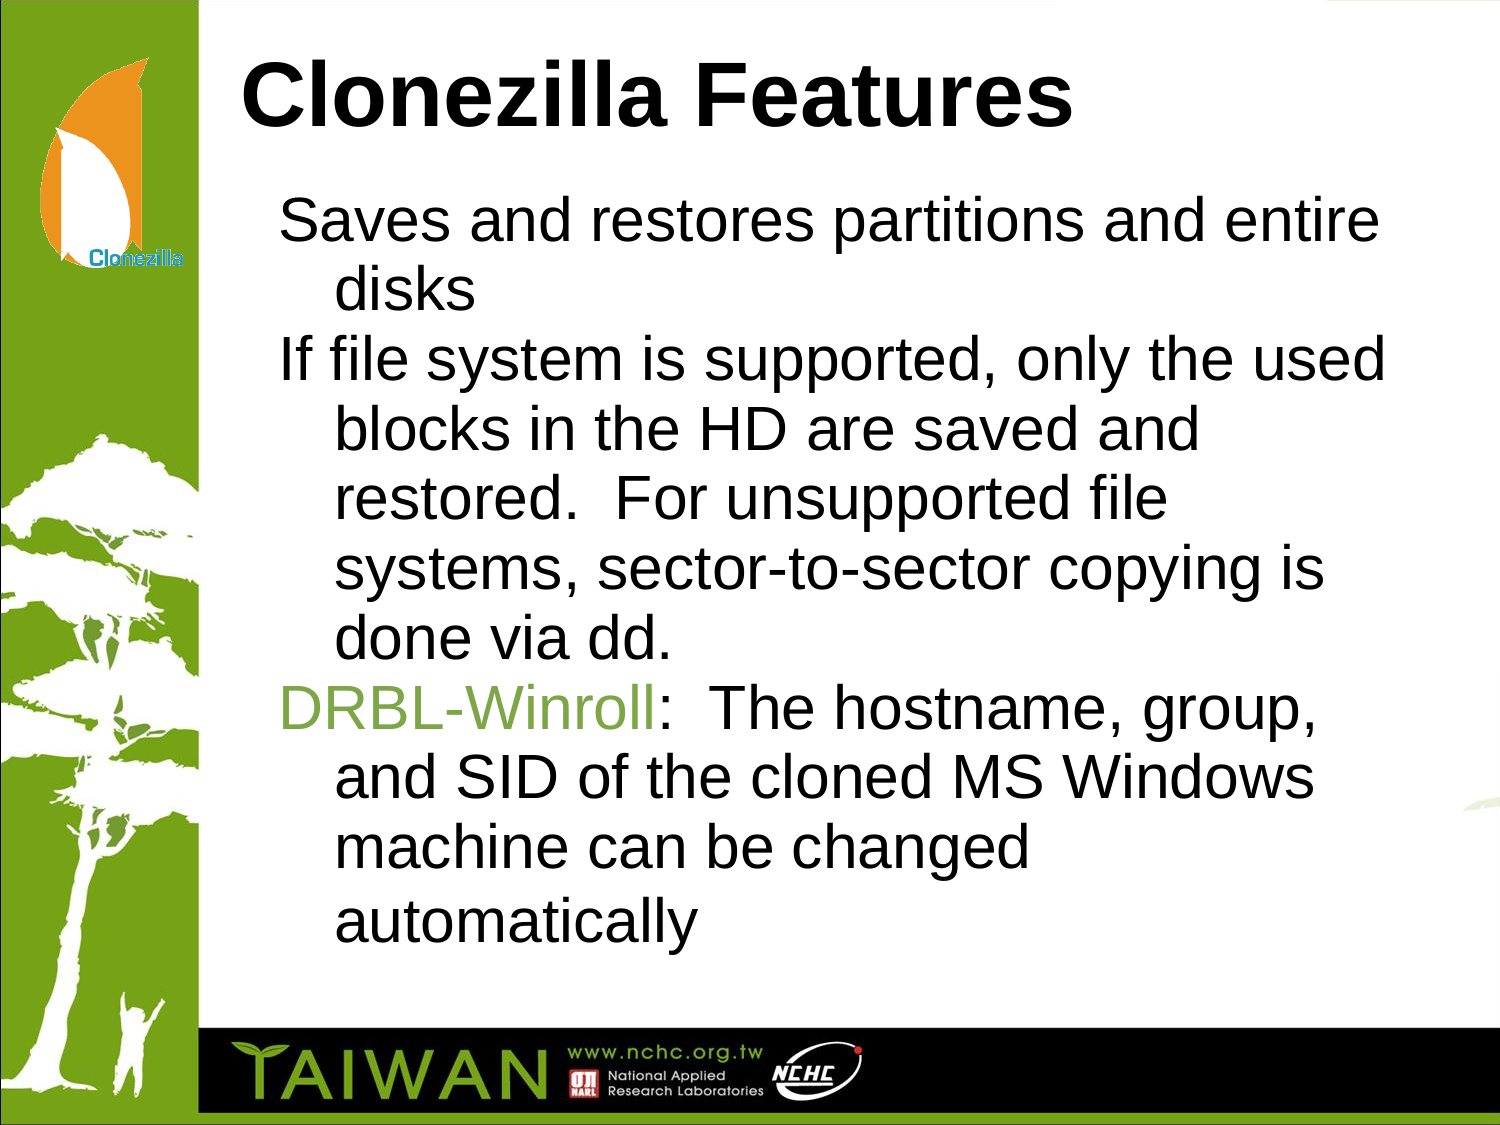

# Clonezilla Features
Saves and restores partitions and entire disks
If file system is supported, only the used blocks in the HD are saved and restored. For unsupported file systems, sector-to-sector copying is done via dd.
DRBL-Winroll: The hostname, group, and SID of the cloned MS Windows machine can be changed automatically